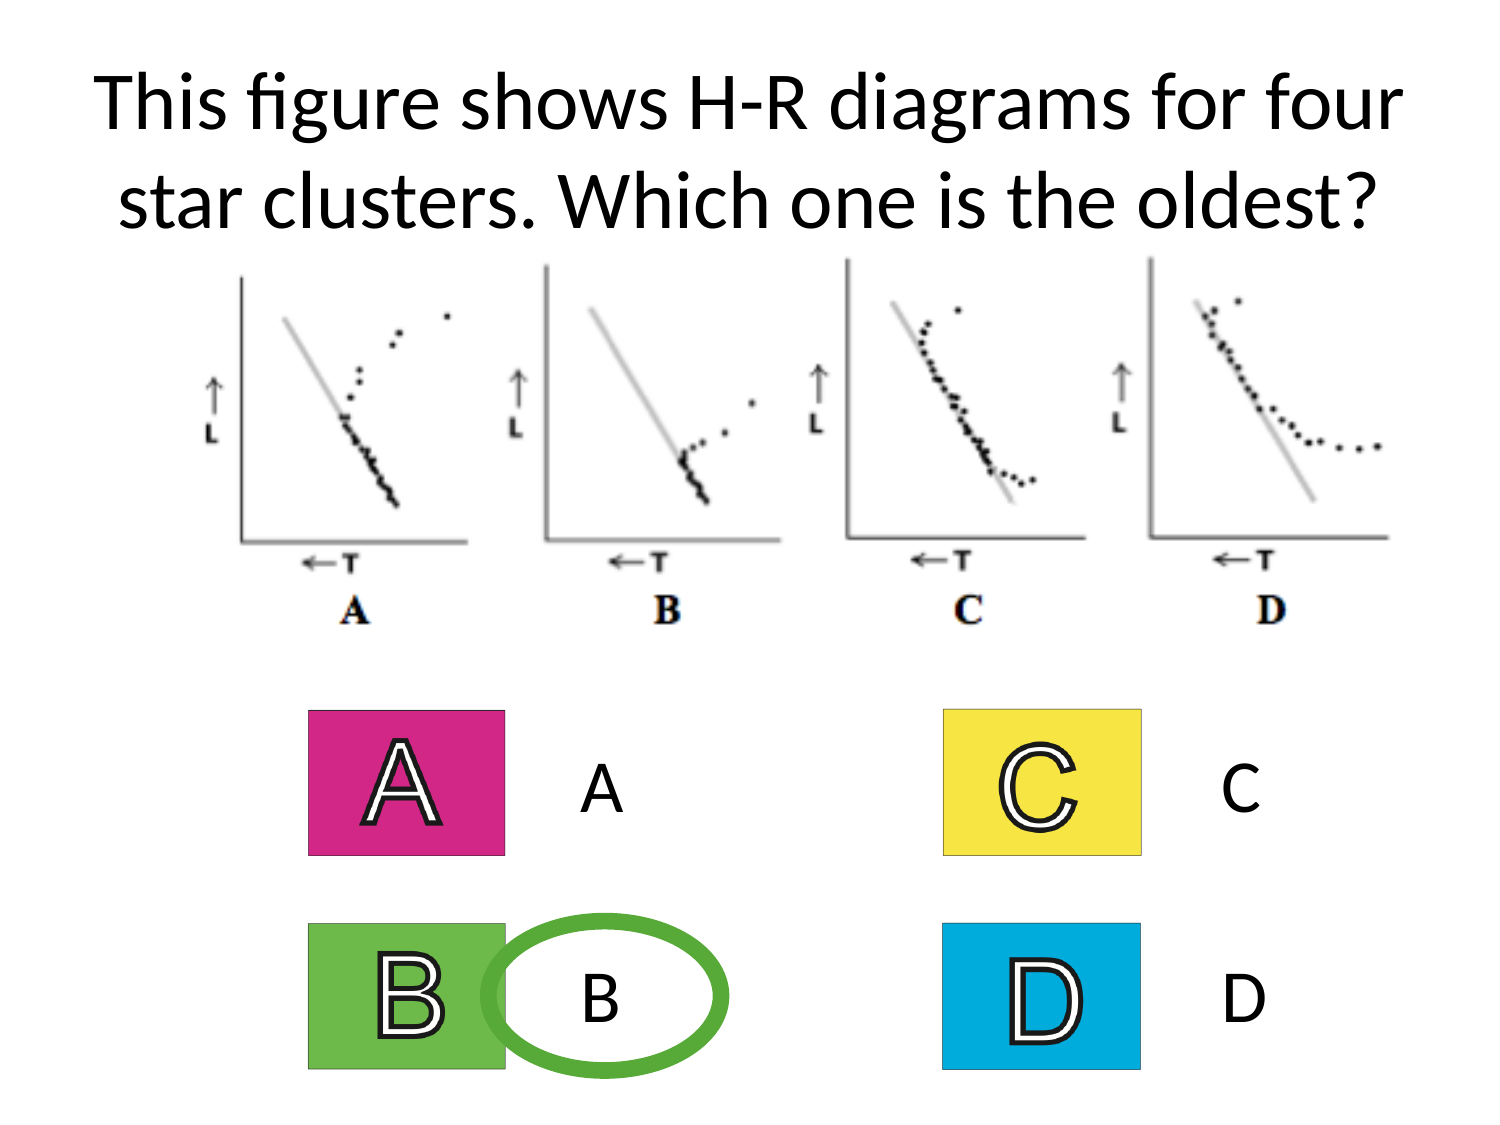

This figure shows H-R diagrams for four star clusters. Which one is the oldest?
A
C
B
D